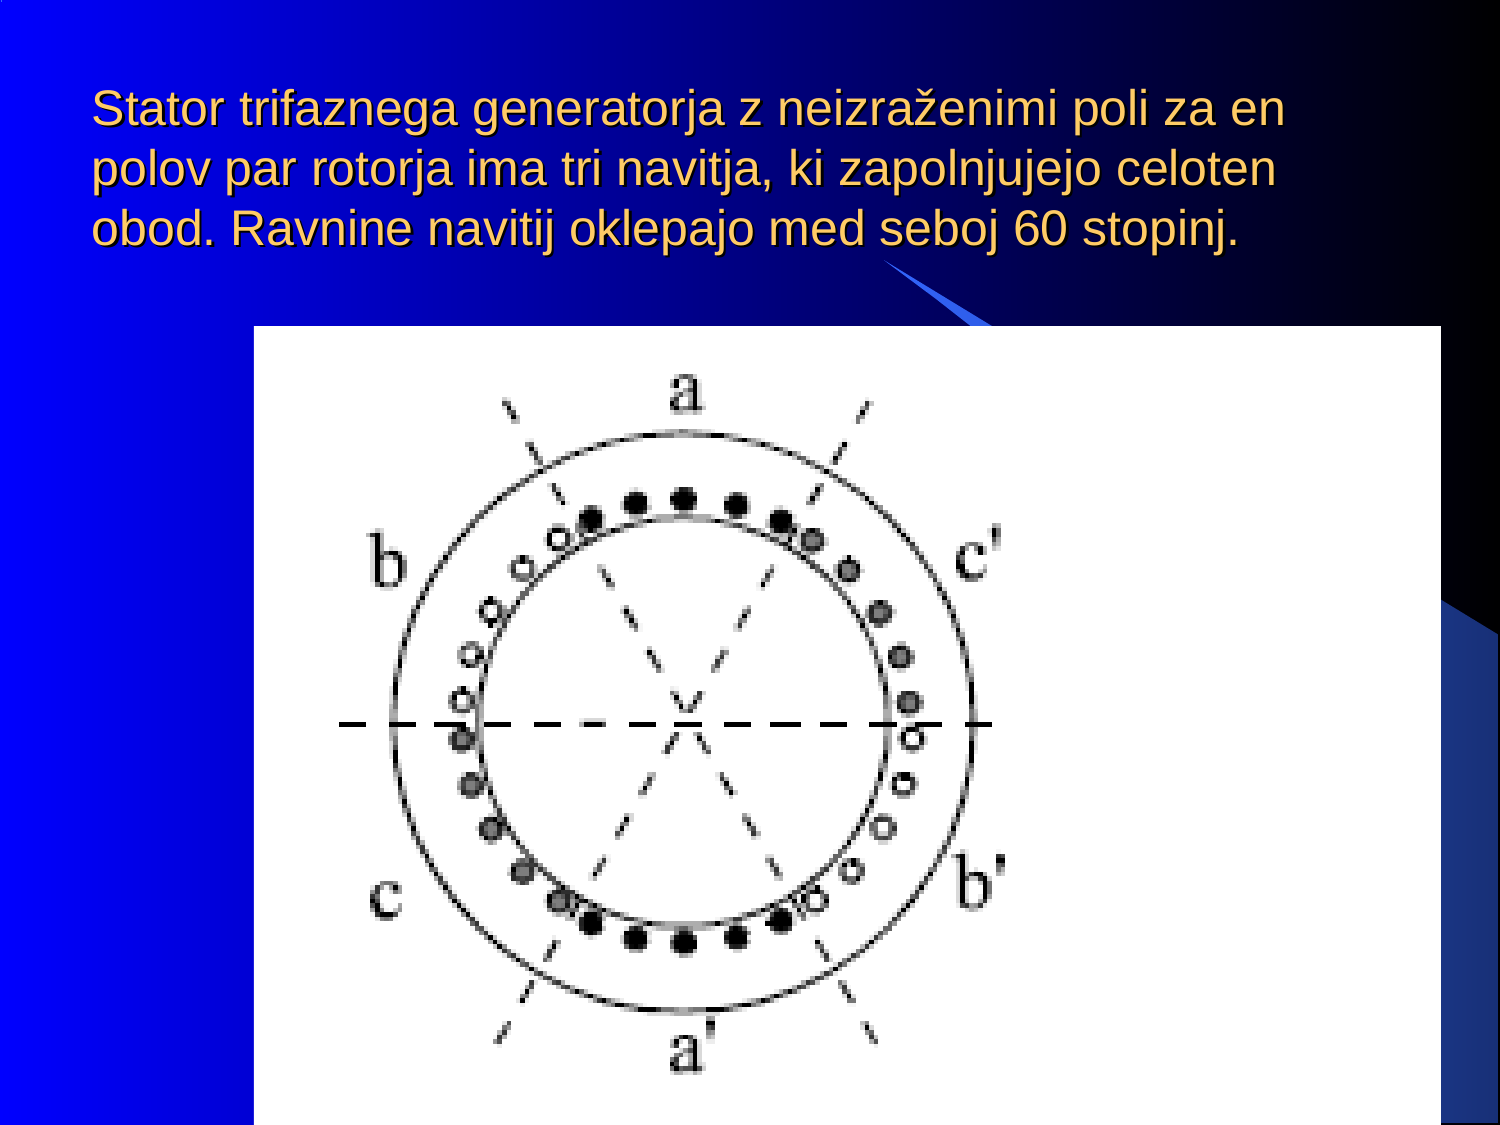

# Stator trifaznega generatorja z neizraženimi poli za en polov par rotorja ima tri navitja, ki zapolnjujejo celoten obod. Ravnine navitij oklepajo med seboj 60 stopinj.